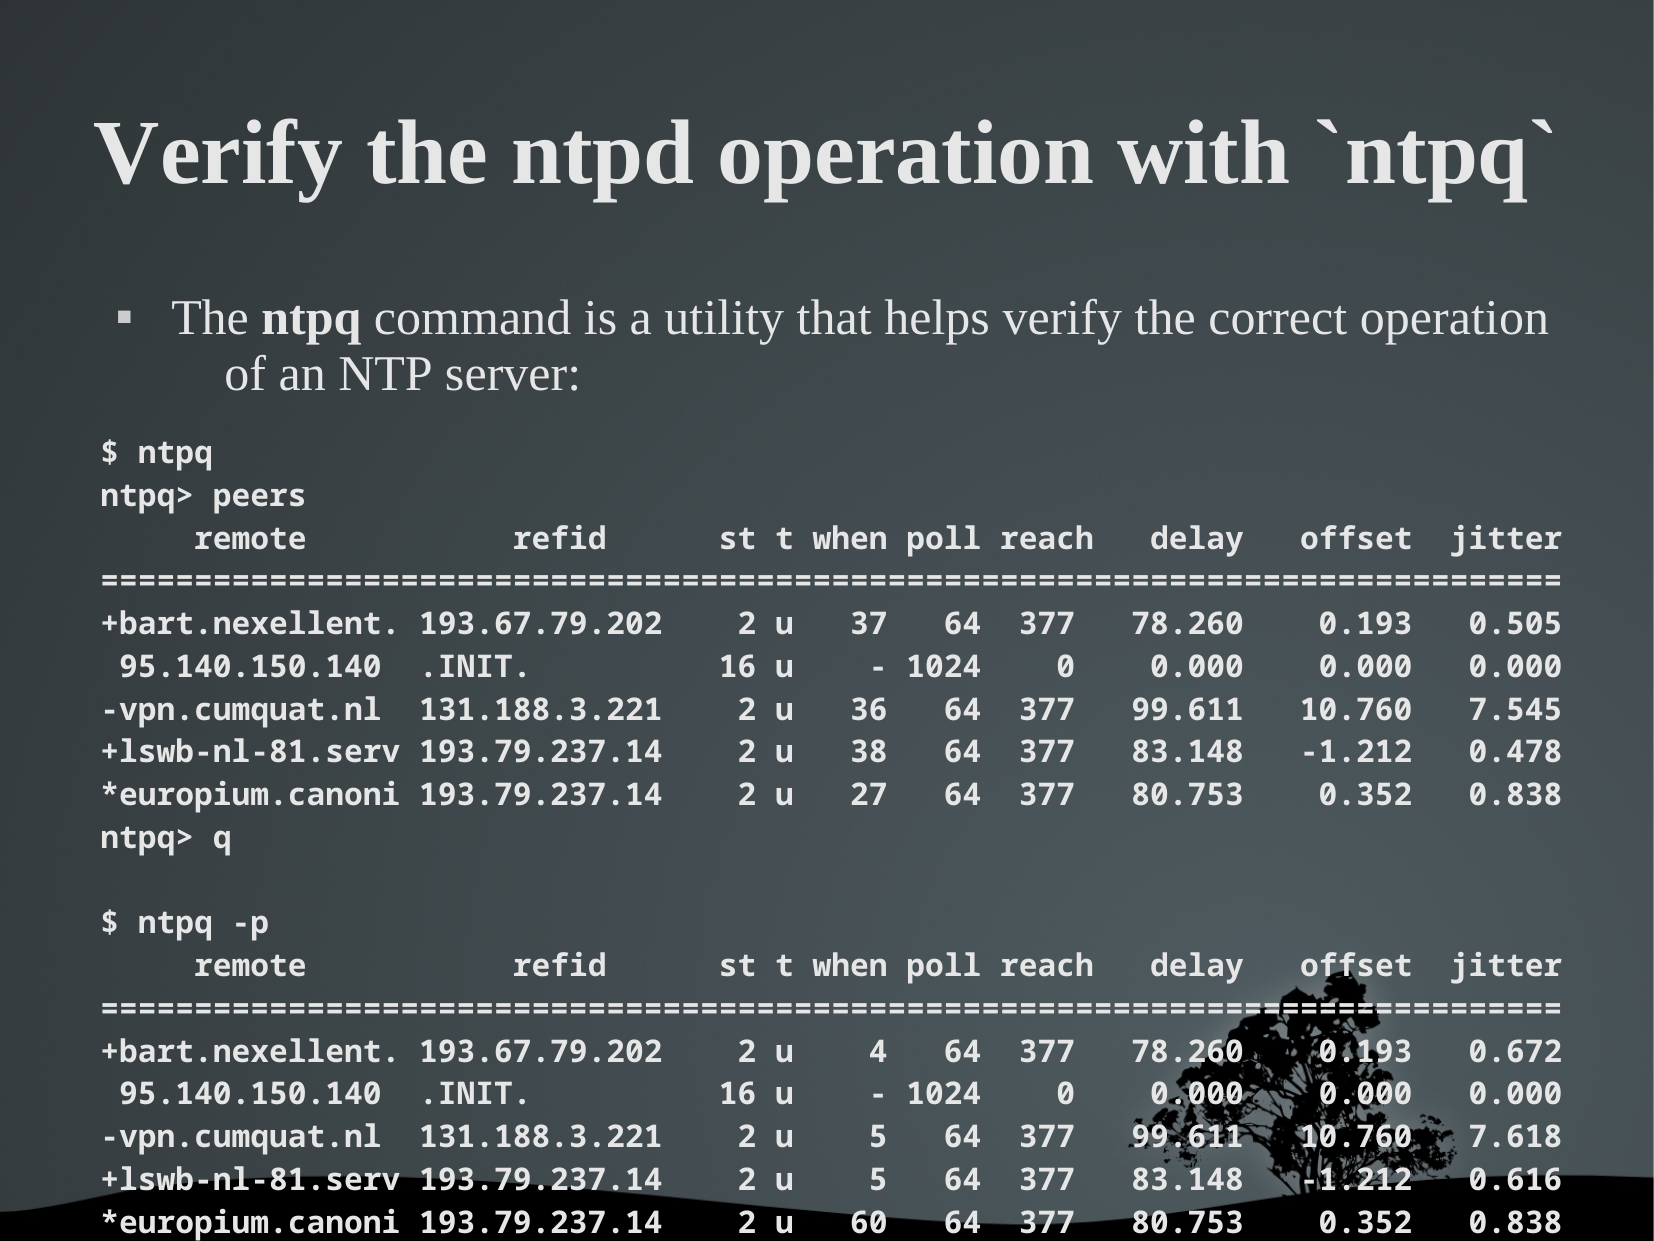

# Verify the ntpd operation with `ntpq`
The ntpq command is a utility that helps verify the correct operation of an NTP server:
$ ntpq
ntpq> peers
 remote refid st t when poll reach delay offset jitter
==============================================================================
+bart.nexellent. 193.67.79.202 2 u 37 64 377 78.260 0.193 0.505
 95.140.150.140 .INIT. 16 u - 1024 0 0.000 0.000 0.000
-vpn.cumquat.nl 131.188.3.221 2 u 36 64 377 99.611 10.760 7.545
+lswb-nl-81.serv 193.79.237.14 2 u 38 64 377 83.148 -1.212 0.478
*europium.canoni 193.79.237.14 2 u 27 64 377 80.753 0.352 0.838
ntpq> q
$ ntpq -p
 remote refid st t when poll reach delay offset jitter
==============================================================================
+bart.nexellent. 193.67.79.202 2 u 4 64 377 78.260 0.193 0.672
 95.140.150.140 .INIT. 16 u - 1024 0 0.000 0.000 0.000
-vpn.cumquat.nl 131.188.3.221 2 u 5 64 377 99.611 10.760 7.618
+lswb-nl-81.serv 193.79.237.14 2 u 5 64 377 83.148 -1.212 0.616
*europium.canoni 193.79.237.14 2 u 60 64 377 80.753 0.352 0.838